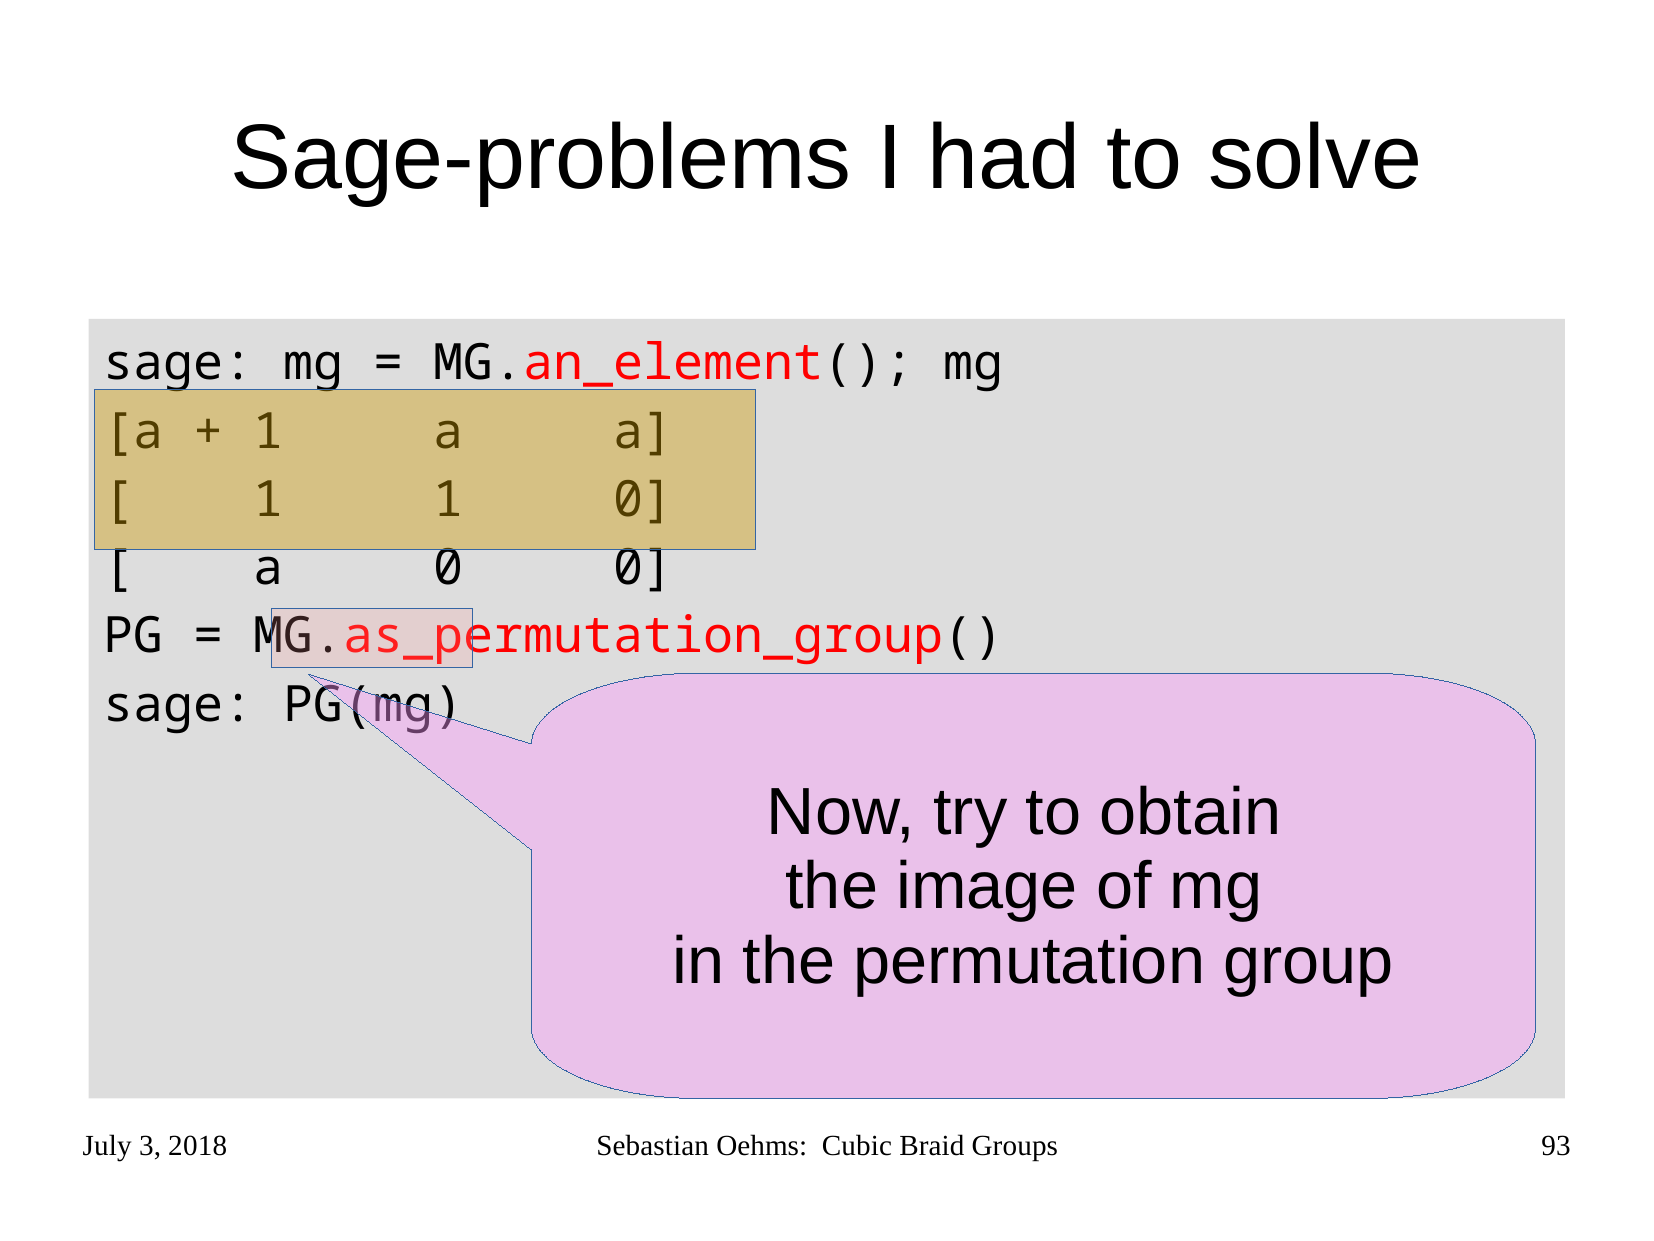

# Sage-problems I had to solve
sage: mg = MG.an_element(); mg
[a + 1 a a]
[ 1 1 0]
[ a 0 0]
PG = MG.as_permutation_group()
sage: PG(mg)
Now, try to obtain
the image of mg
in the permutation group
July 3, 2018
Sebastian Oehms: Cubic Braid Groups
93